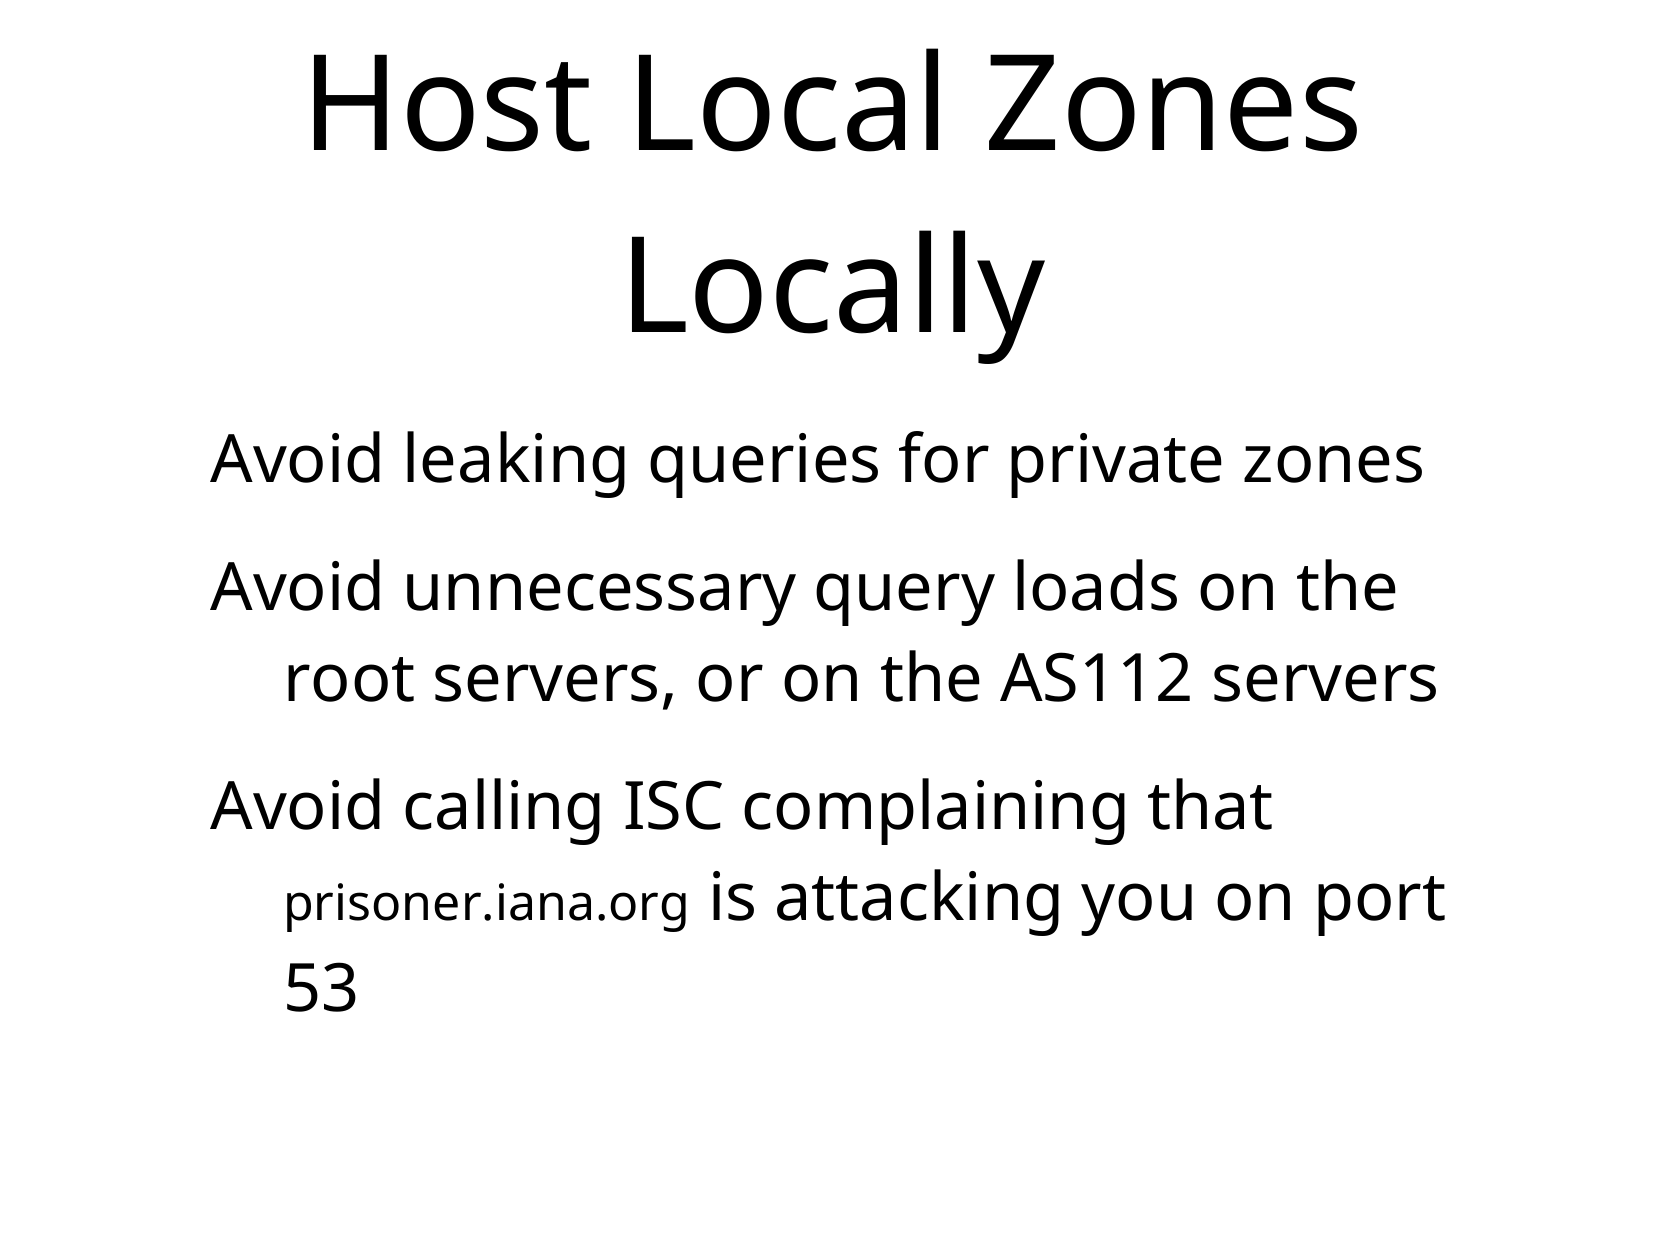

# Host Local Zones Locally
Avoid leaking queries for private zones
Avoid unnecessary query loads on the root servers, or on the AS112 servers
Avoid calling ISC complaining that prisoner.iana.org is attacking you on port 53